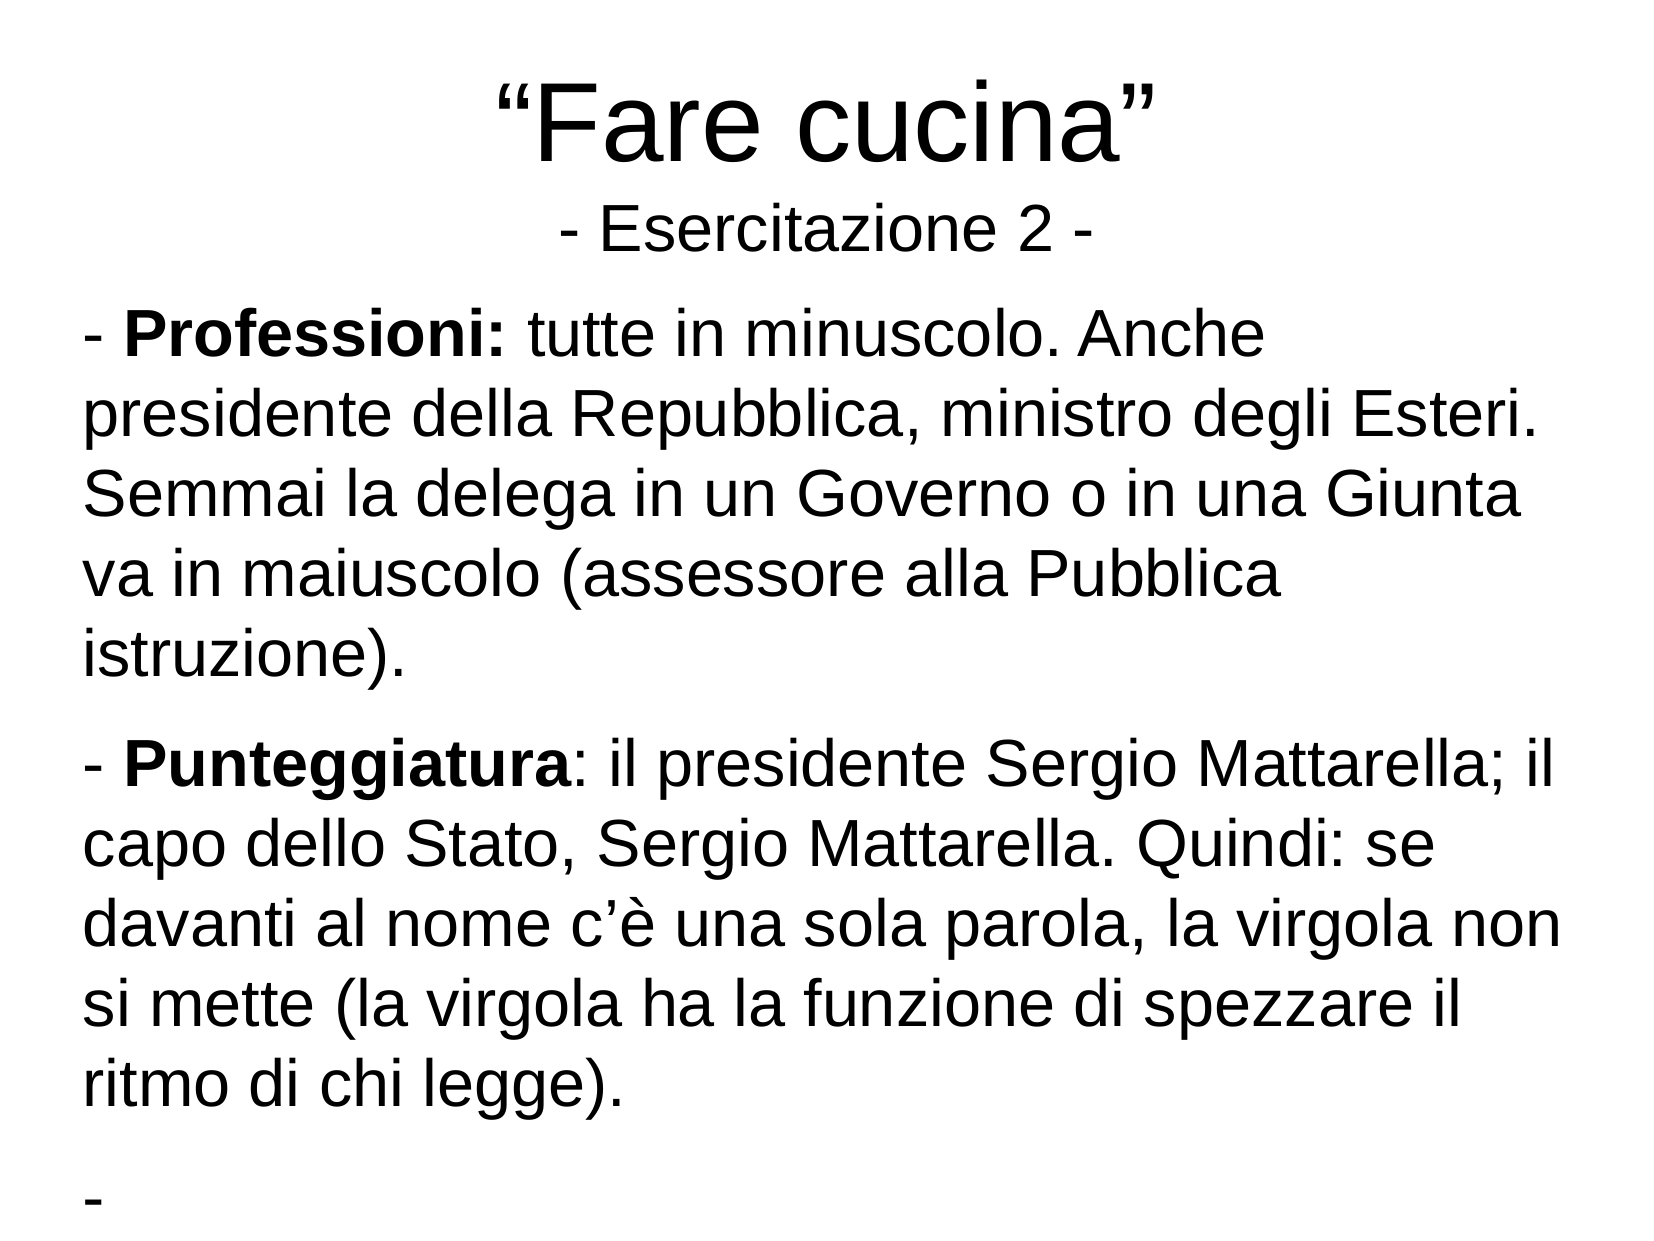

# “Fare cucina” - Esercitazione 2 -
- Professioni: tutte in minuscolo. Anche presidente della Repubblica, ministro degli Esteri. Semmai la delega in un Governo o in una Giunta va in maiuscolo (assessore alla Pubblica istruzione).
- Punteggiatura: il presidente Sergio Mattarella; il capo dello Stato, Sergio Mattarella. Quindi: se davanti al nome c’è una sola parola, la virgola non si mette (la virgola ha la funzione di spezzare il ritmo di chi legge).